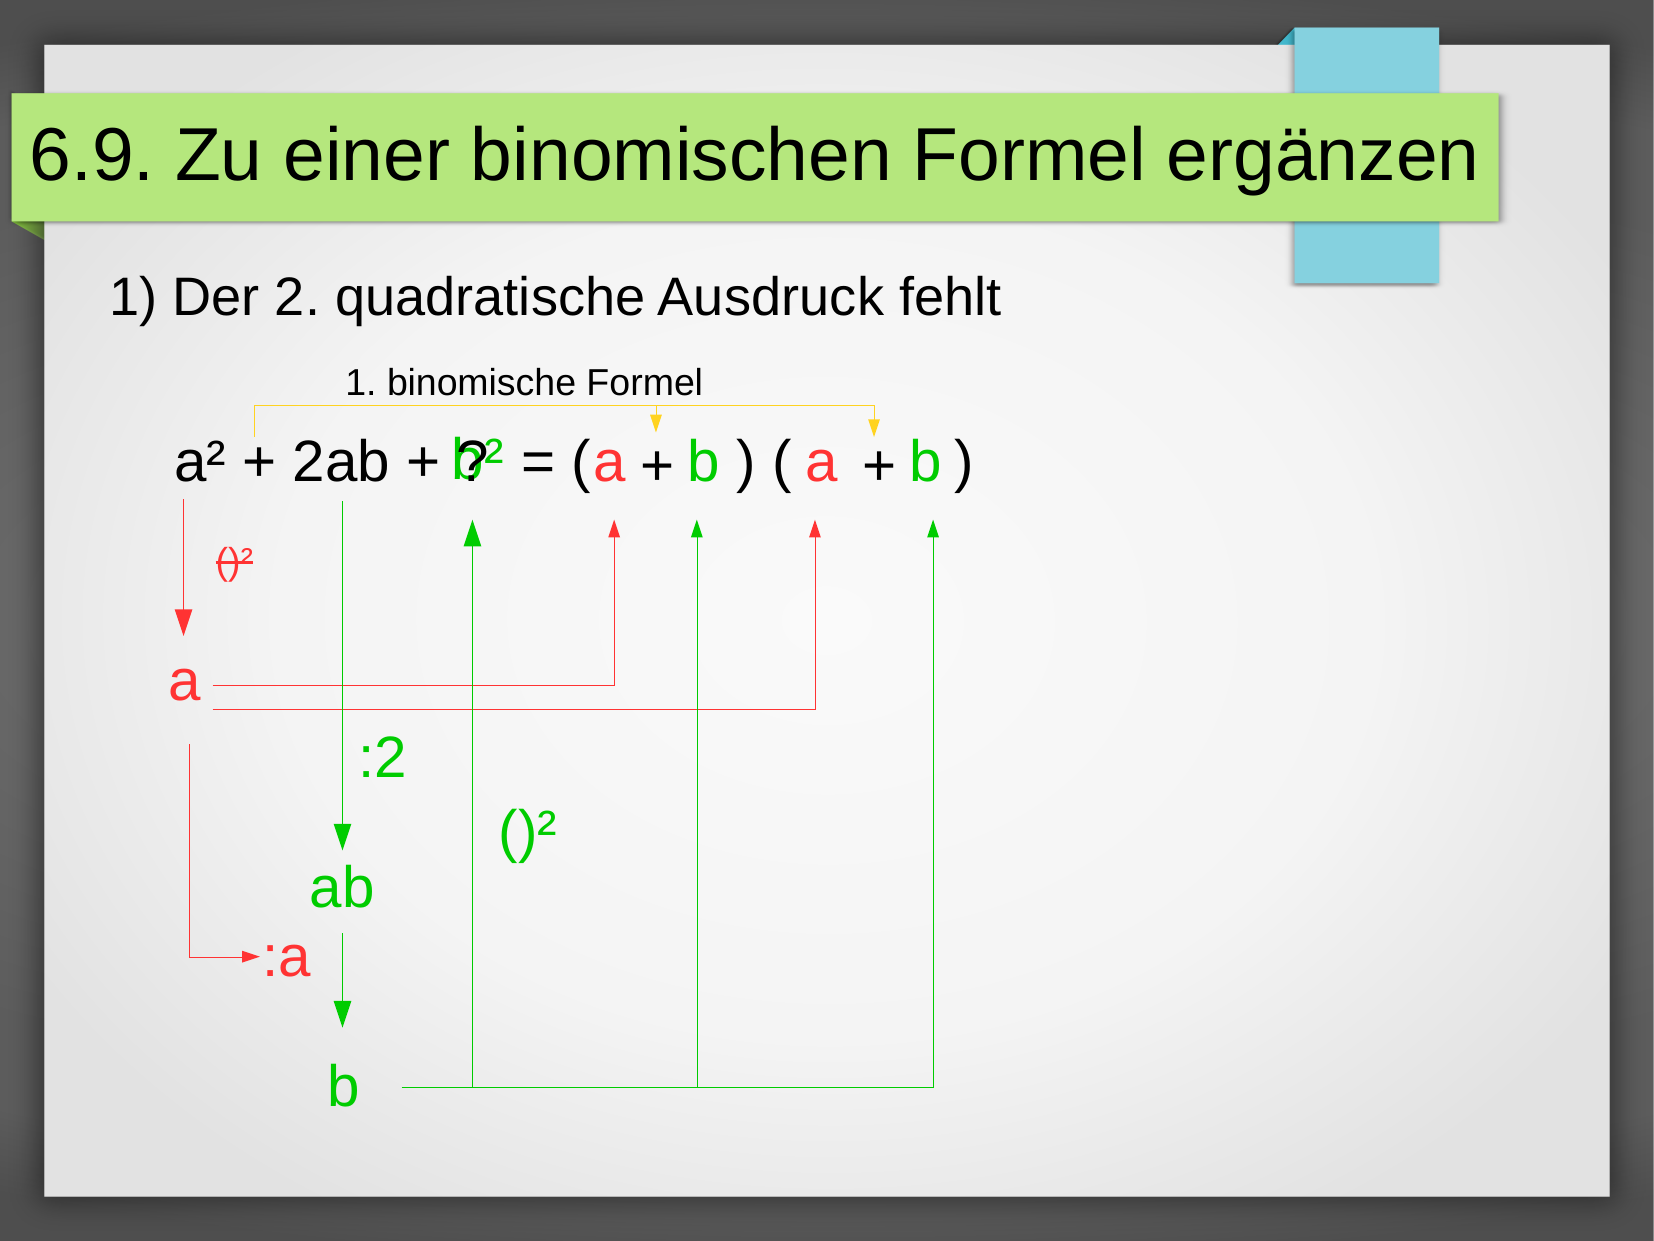

# 6.9. Zu einer binomischen Formel ergänzen
 Der 2. quadratische Ausdruck fehlt
 a² + 2ab + = ( ) ( )
1. binomische Formel
b²
a		 a
b			b
?
+			+
()²
a
 :2
ab
()²
:a
 b